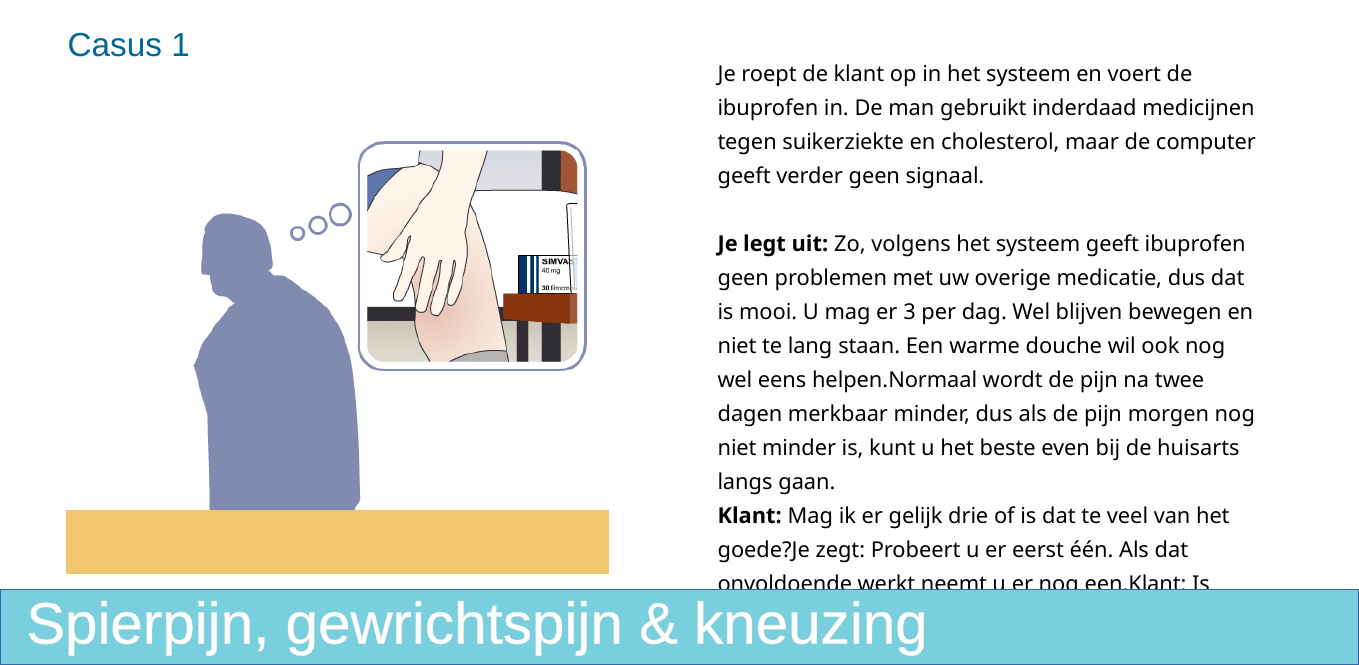

# Casus 1
Je roept de klant op in het systeem en voert de ibuprofen in. De man gebruikt inderdaad medicijnen tegen suikerziekte en cholesterol, maar de computer geeft verder geen signaal.
Je legt uit: Zo, volgens het systeem geeft ibuprofen geen problemen met uw overige medicatie, dus dat is mooi. U mag er 3 per dag. Wel blijven bewegen en niet te lang staan. Een warme douche wil ook nog wel eens helpen.Normaal wordt de pijn na twee dagen merkbaar minder, dus als de pijn morgen nog niet minder is, kunt u het beste even bij de huisarts langs gaan.
Klant: Mag ik er gelijk drie of is dat te veel van het goede?Je zegt: Probeert u er eerst één. Als dat onvoldoende werkt neemt u er nog een.Klant: Is goed.
De volgende ochtend staat de klant opnieuw aan de balie. De ibuprofen hielp niet en de pijn werd niet minder.
Spierpijn, gewrichtspijn & kneuzing